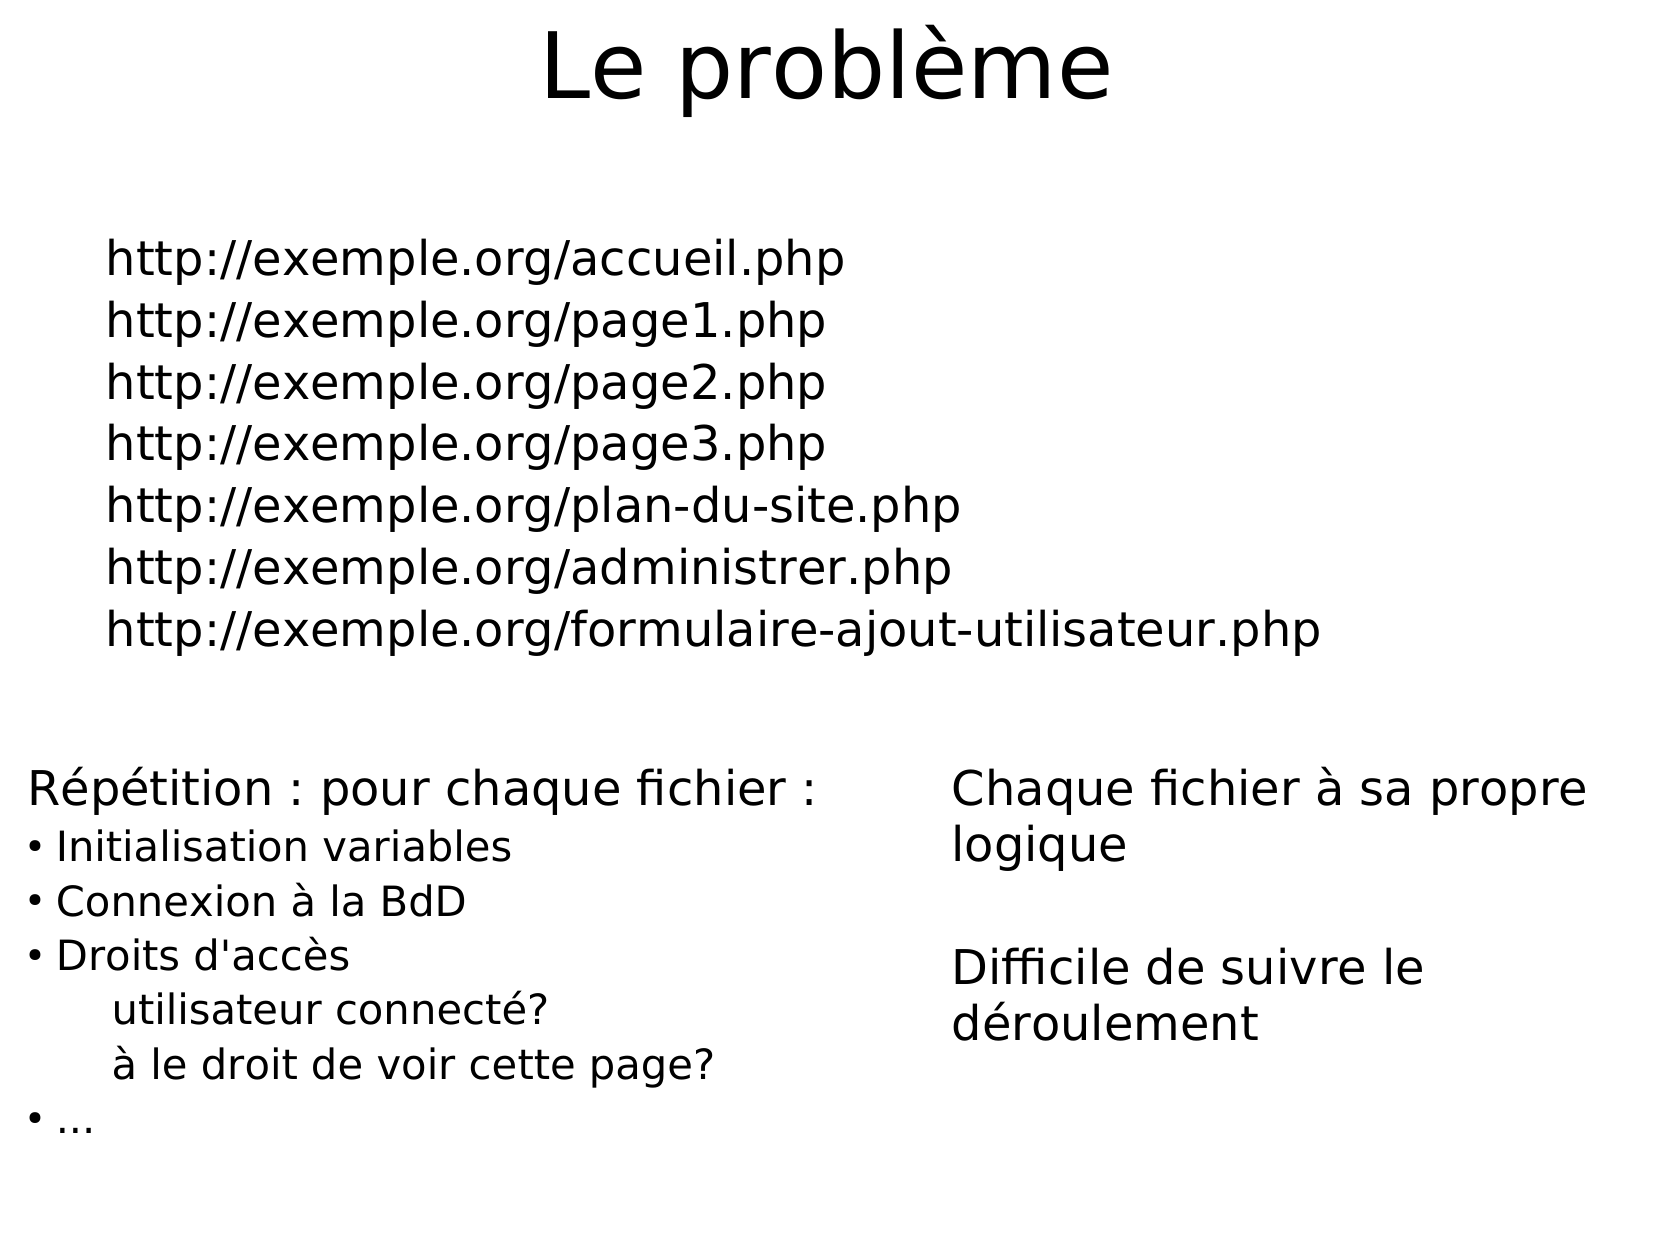

# Le problème
http://exemple.org/accueil.php
http://exemple.org/page1.php
http://exemple.org/page2.php
http://exemple.org/page3.php
http://exemple.org/plan-du-site.php
http://exemple.org/administrer.php
http://exemple.org/formulaire-ajout-utilisateur.php
Répétition : pour chaque fichier :
 Initialisation variables
 Connexion à la BdD
 Droits d'accès
 utilisateur connecté?
 à le droit de voir cette page?
 ...
Chaque fichier à sa propre logique
Difficile de suivre le déroulement